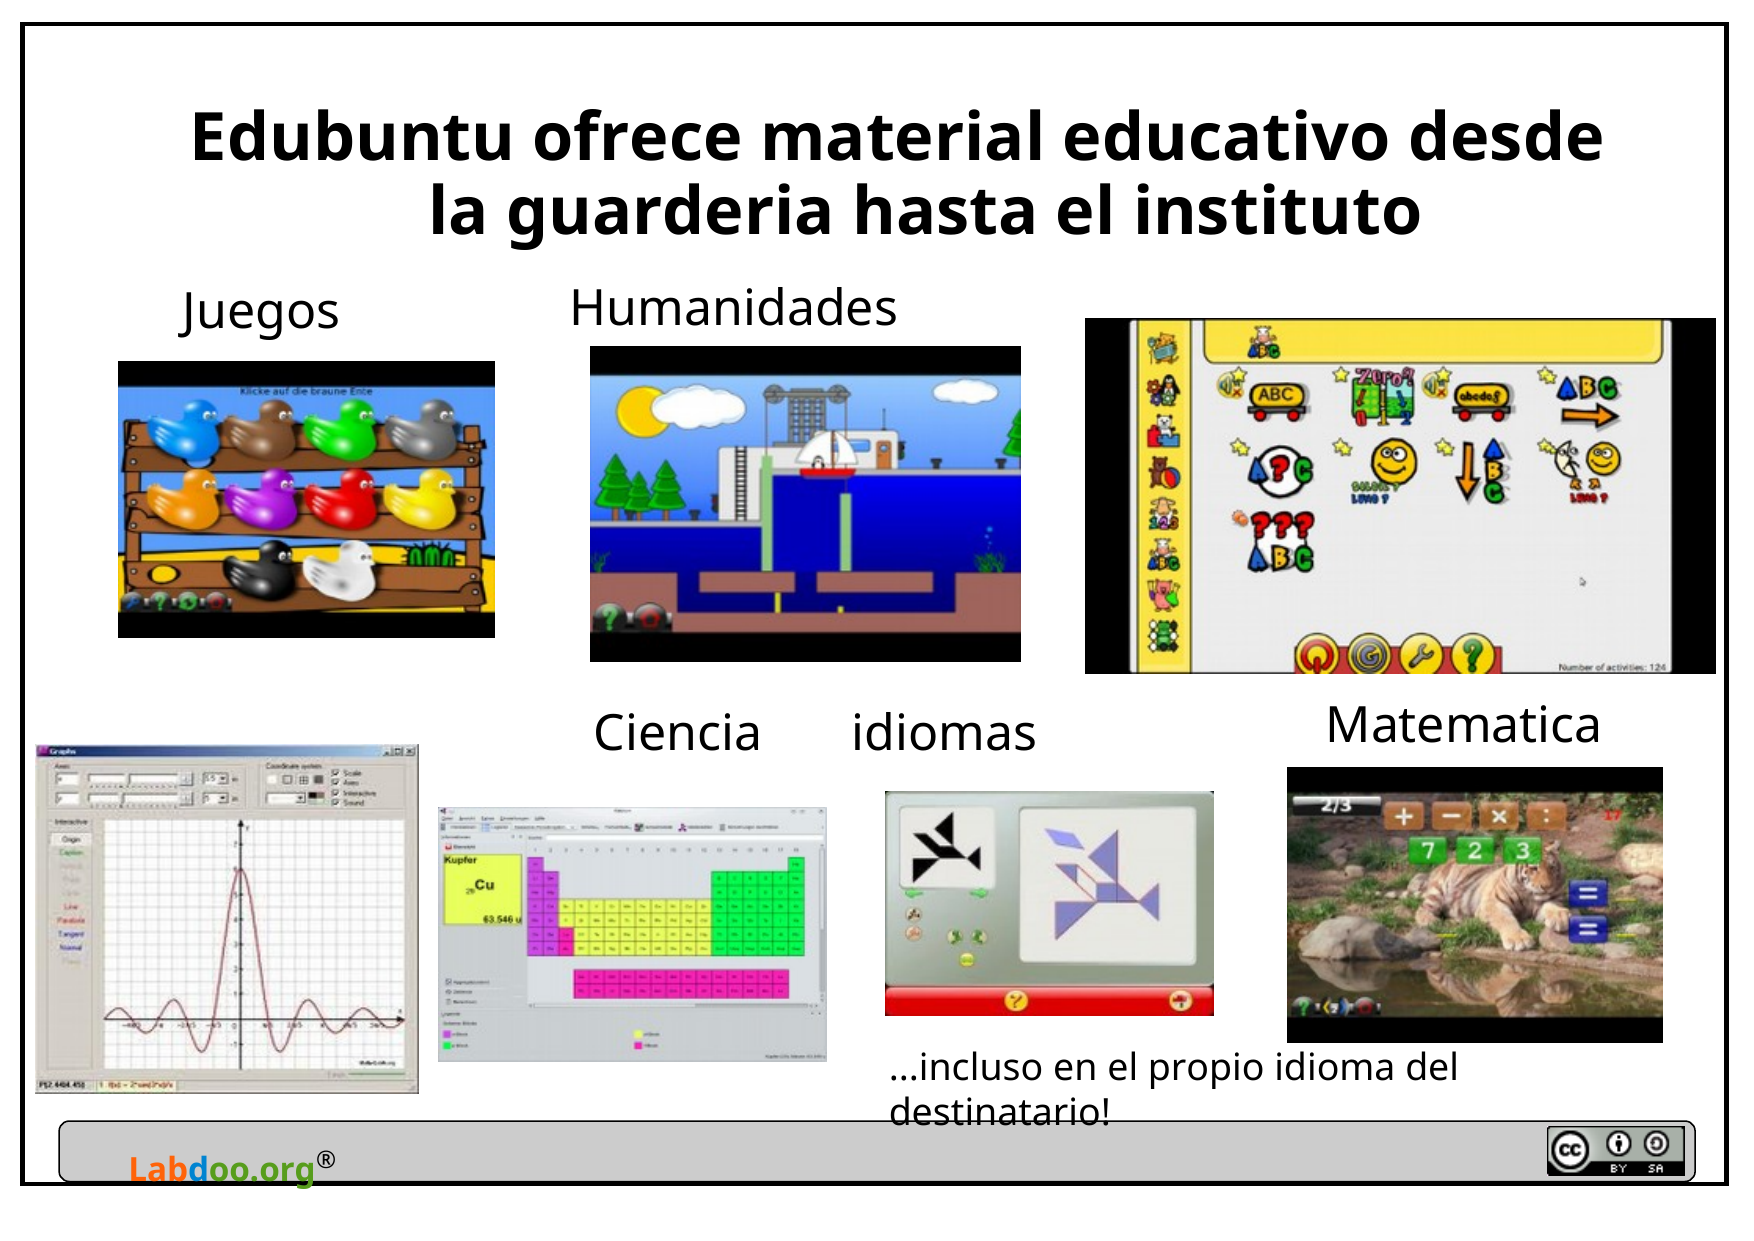

# Edubuntu ofrece material educativo desde la guarderia hasta el instituto
Humanidades
Juegos
Matematicas
idiomas
Ciencia
...incluso en el propio idioma del destinatario!
Labdoo.org®